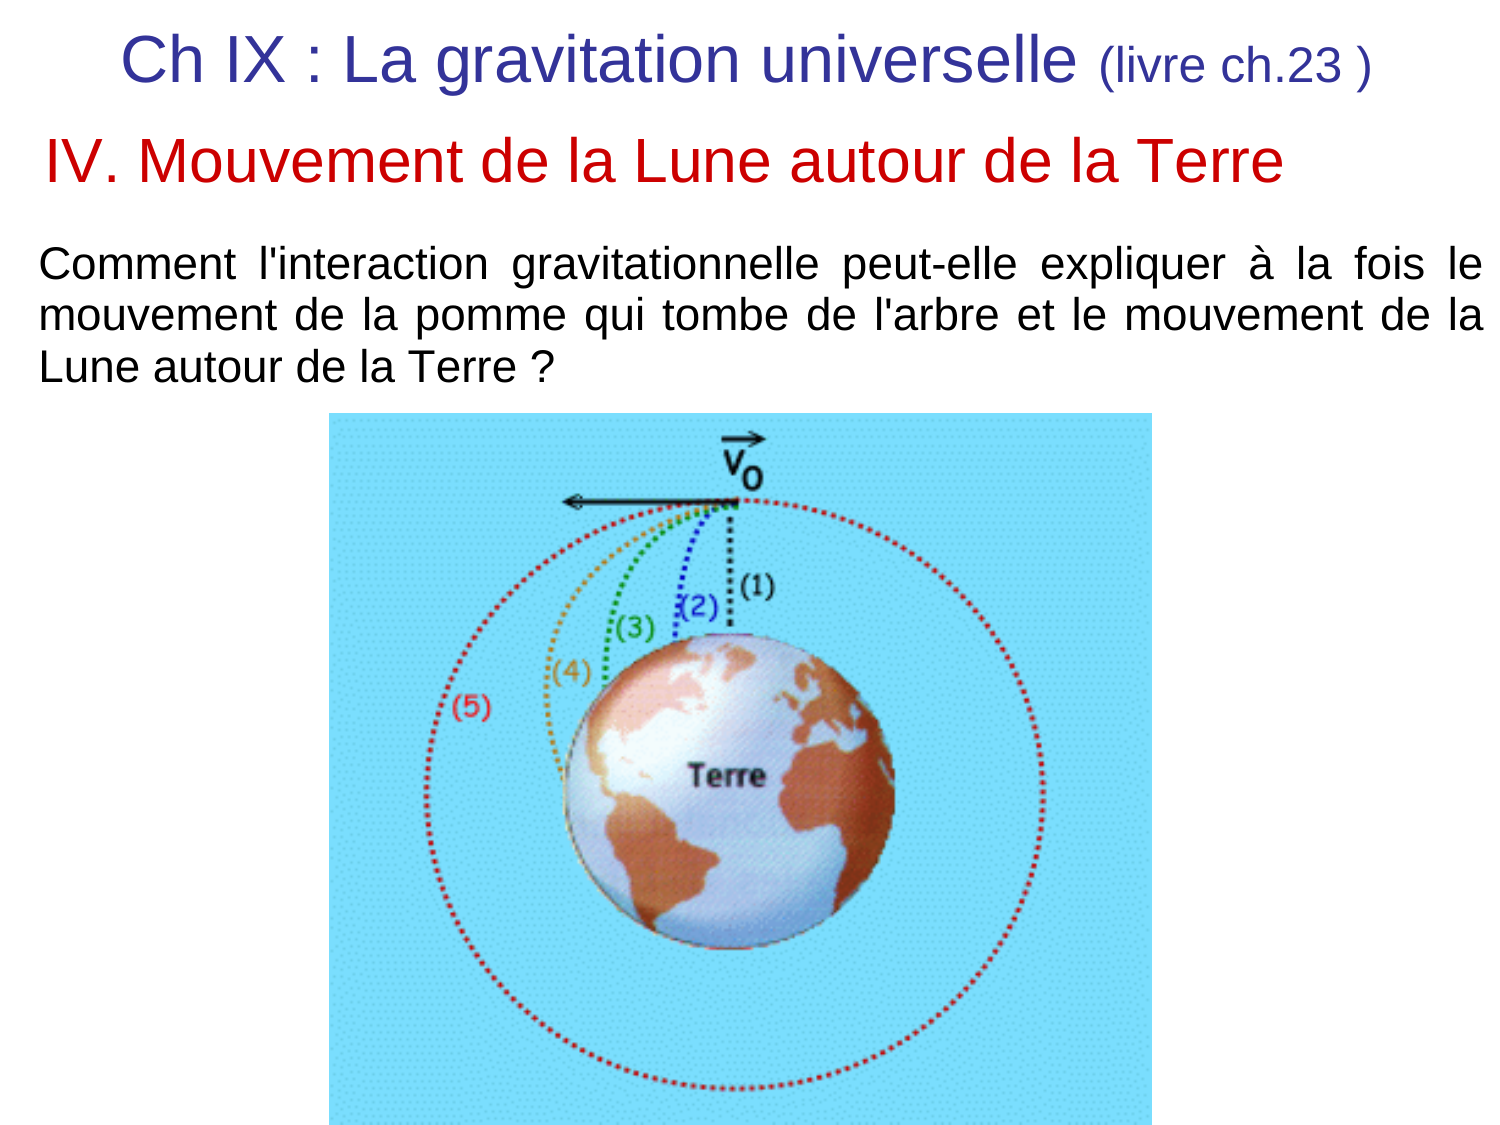

# Ch IX : La gravitation universelle (livre ch.23 )
IV. Mouvement de la Lune autour de la Terre
Comment l'interaction gravitationnelle peut-elle expliquer à la fois le mouvement de la pomme qui tombe de l'arbre et le mouvement de la Lune autour de la Terre ?